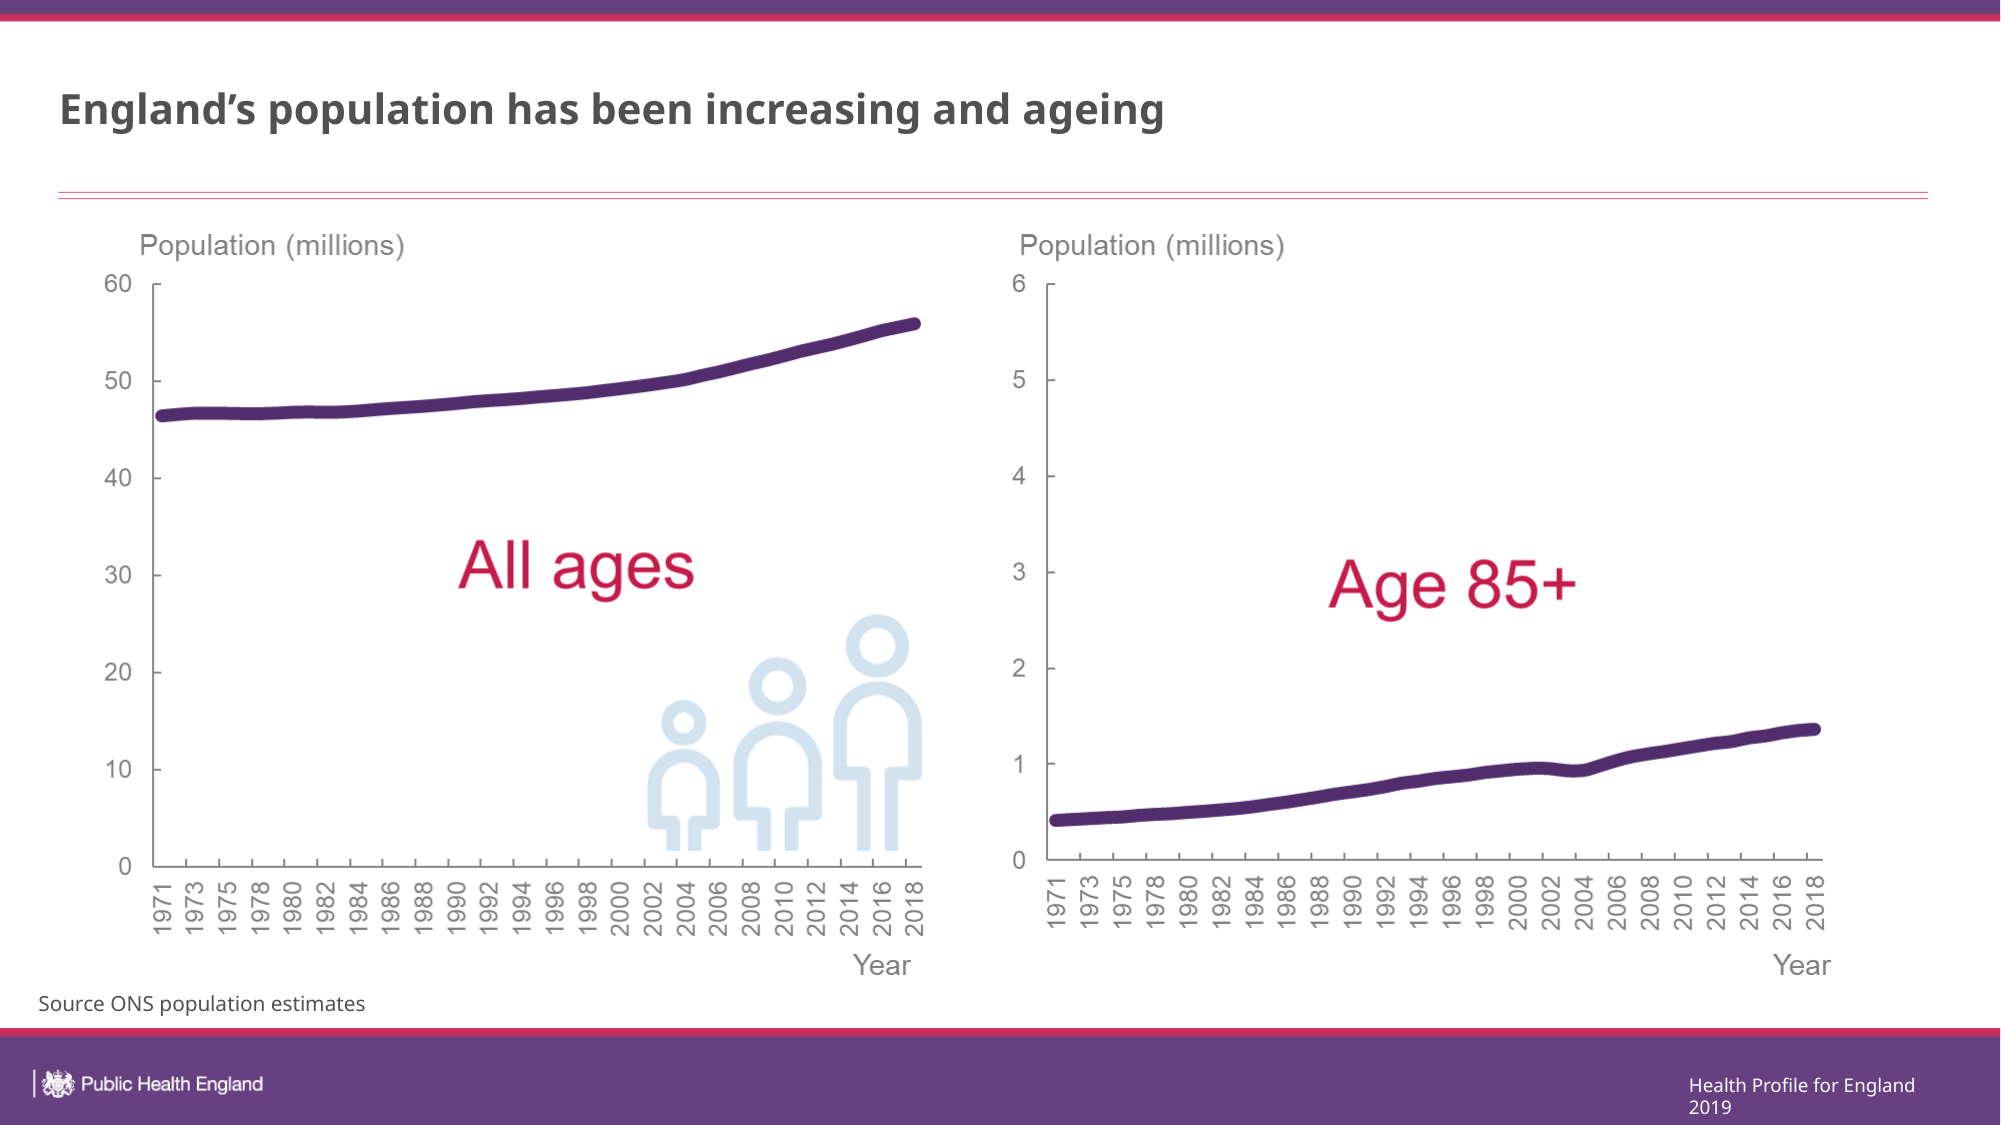

# England’s population has been increasing and ageing
Source ONS population estimates
Health Profile for England 2019